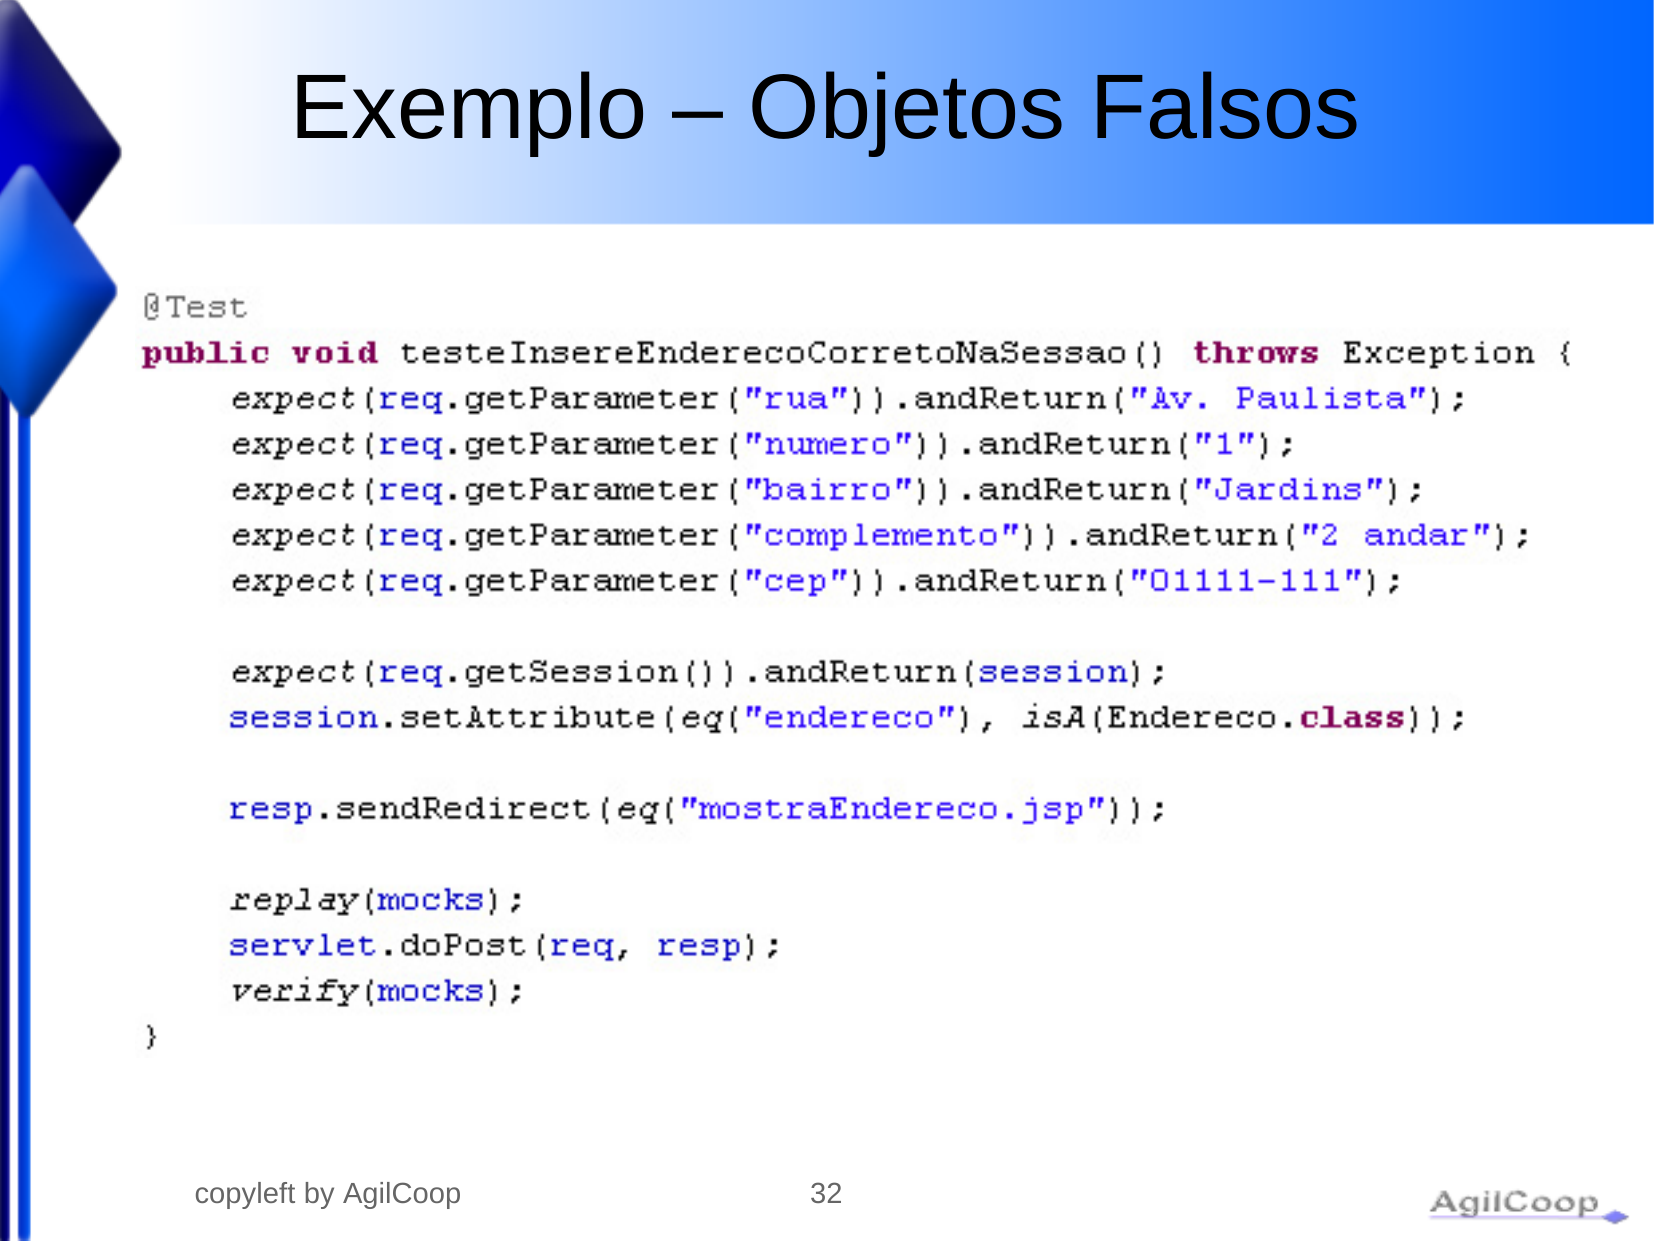

# Exemplo – Objetos Falsos
copyleft by AgilCoop
32